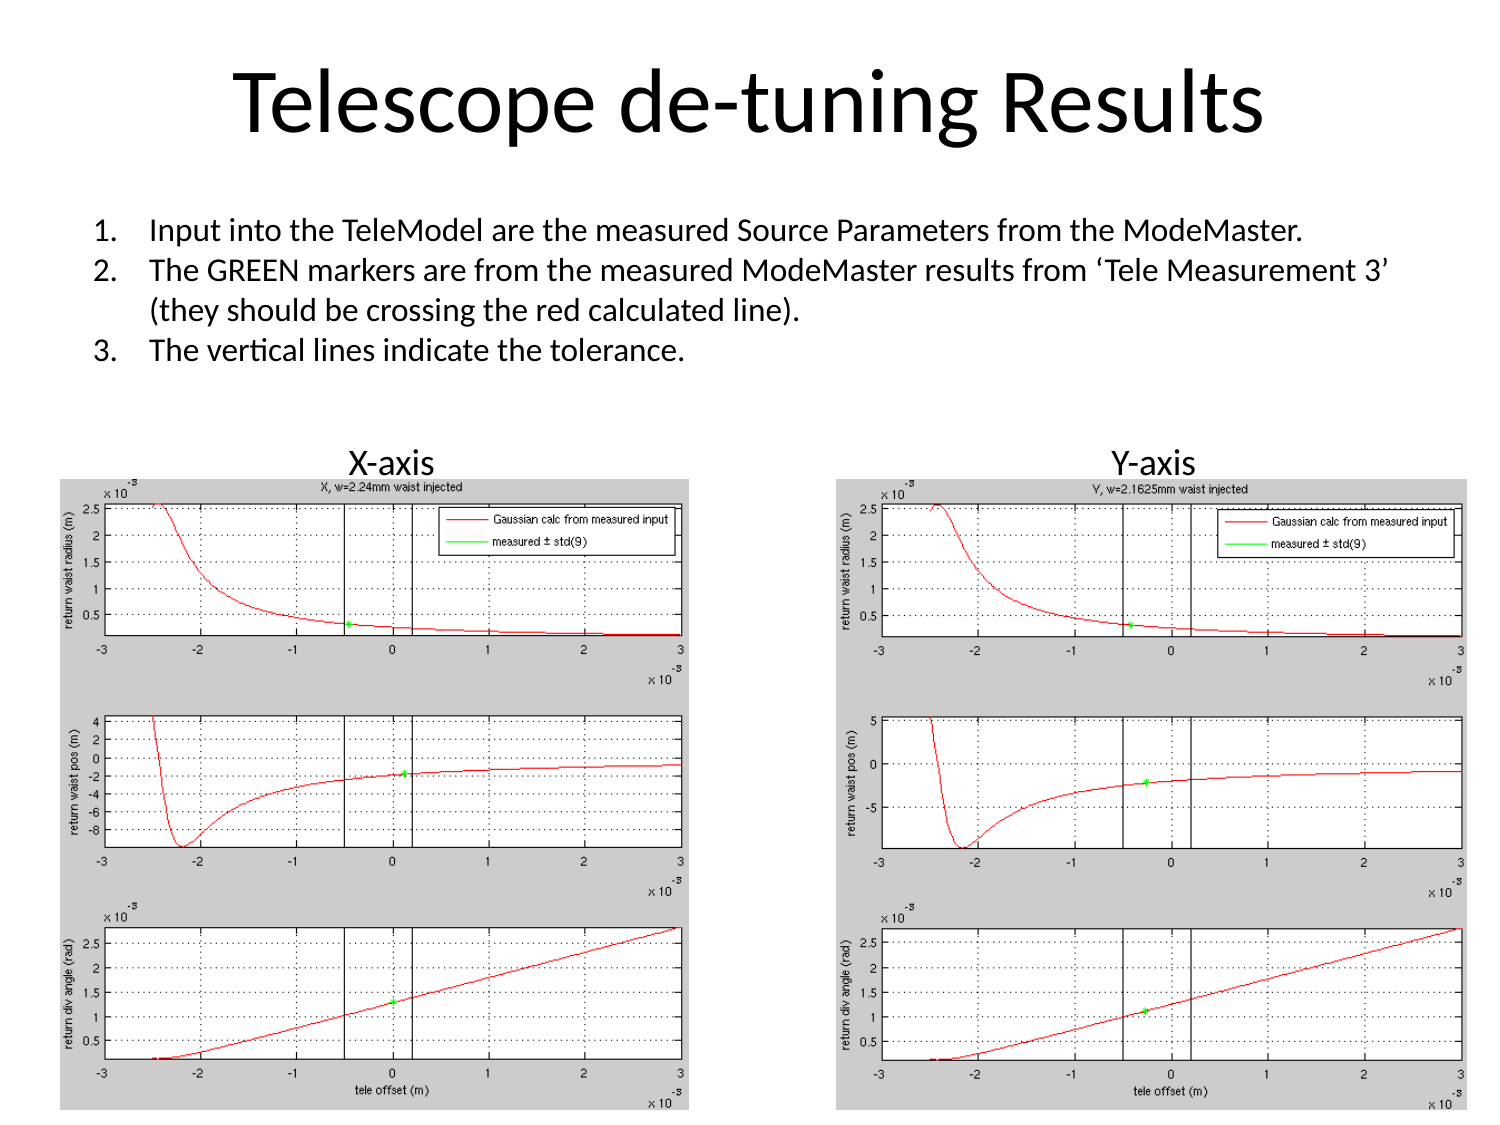

# Telescope de-tuning Results
Input into the TeleModel are the measured Source Parameters from the ModeMaster.
The GREEN markers are from the measured ModeMaster results from ‘Tele Measurement 3’ (they should be crossing the red calculated line).
The vertical lines indicate the tolerance.
X-axis
Y-axis